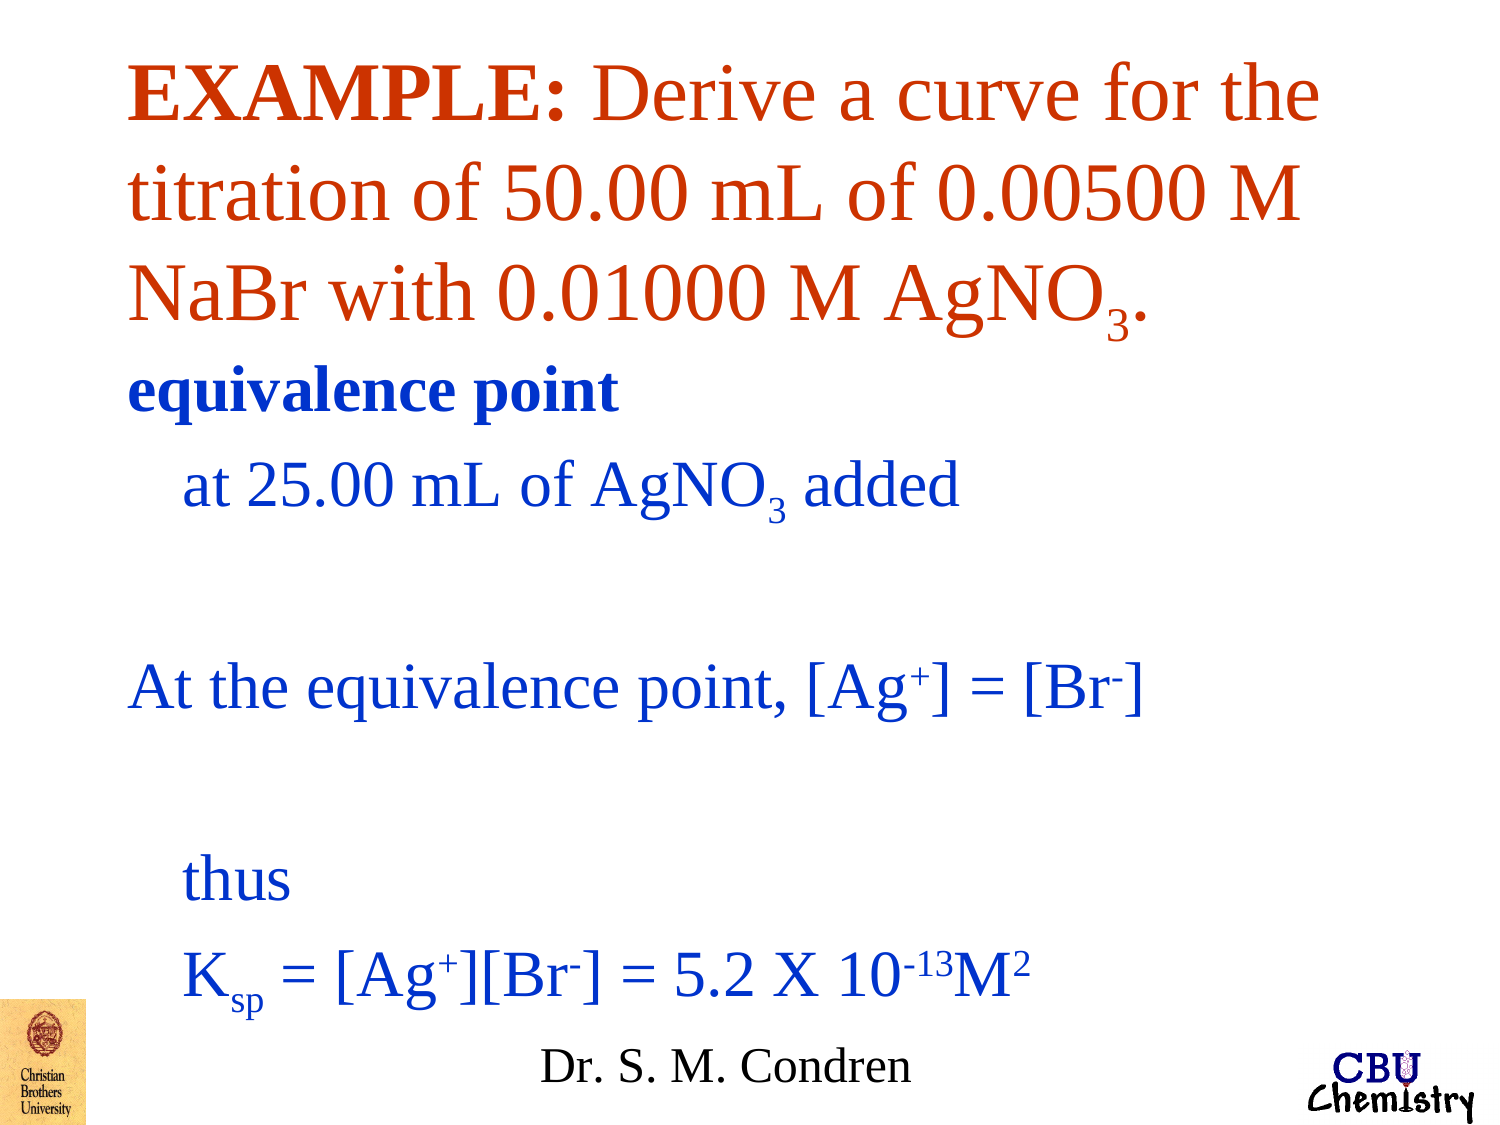

# EXAMPLE: Derive a curve for the titration of 50.00 mL of 0.00500 M NaBr with 0.01000 M AgNO3.
equivalence point
	at 25.00 mL of AgNO3 added
At the equivalence point, [Ag+] = [Br-]
 	thus
		Ksp = [Ag+][Br-] = 5.2 X 10-13M2